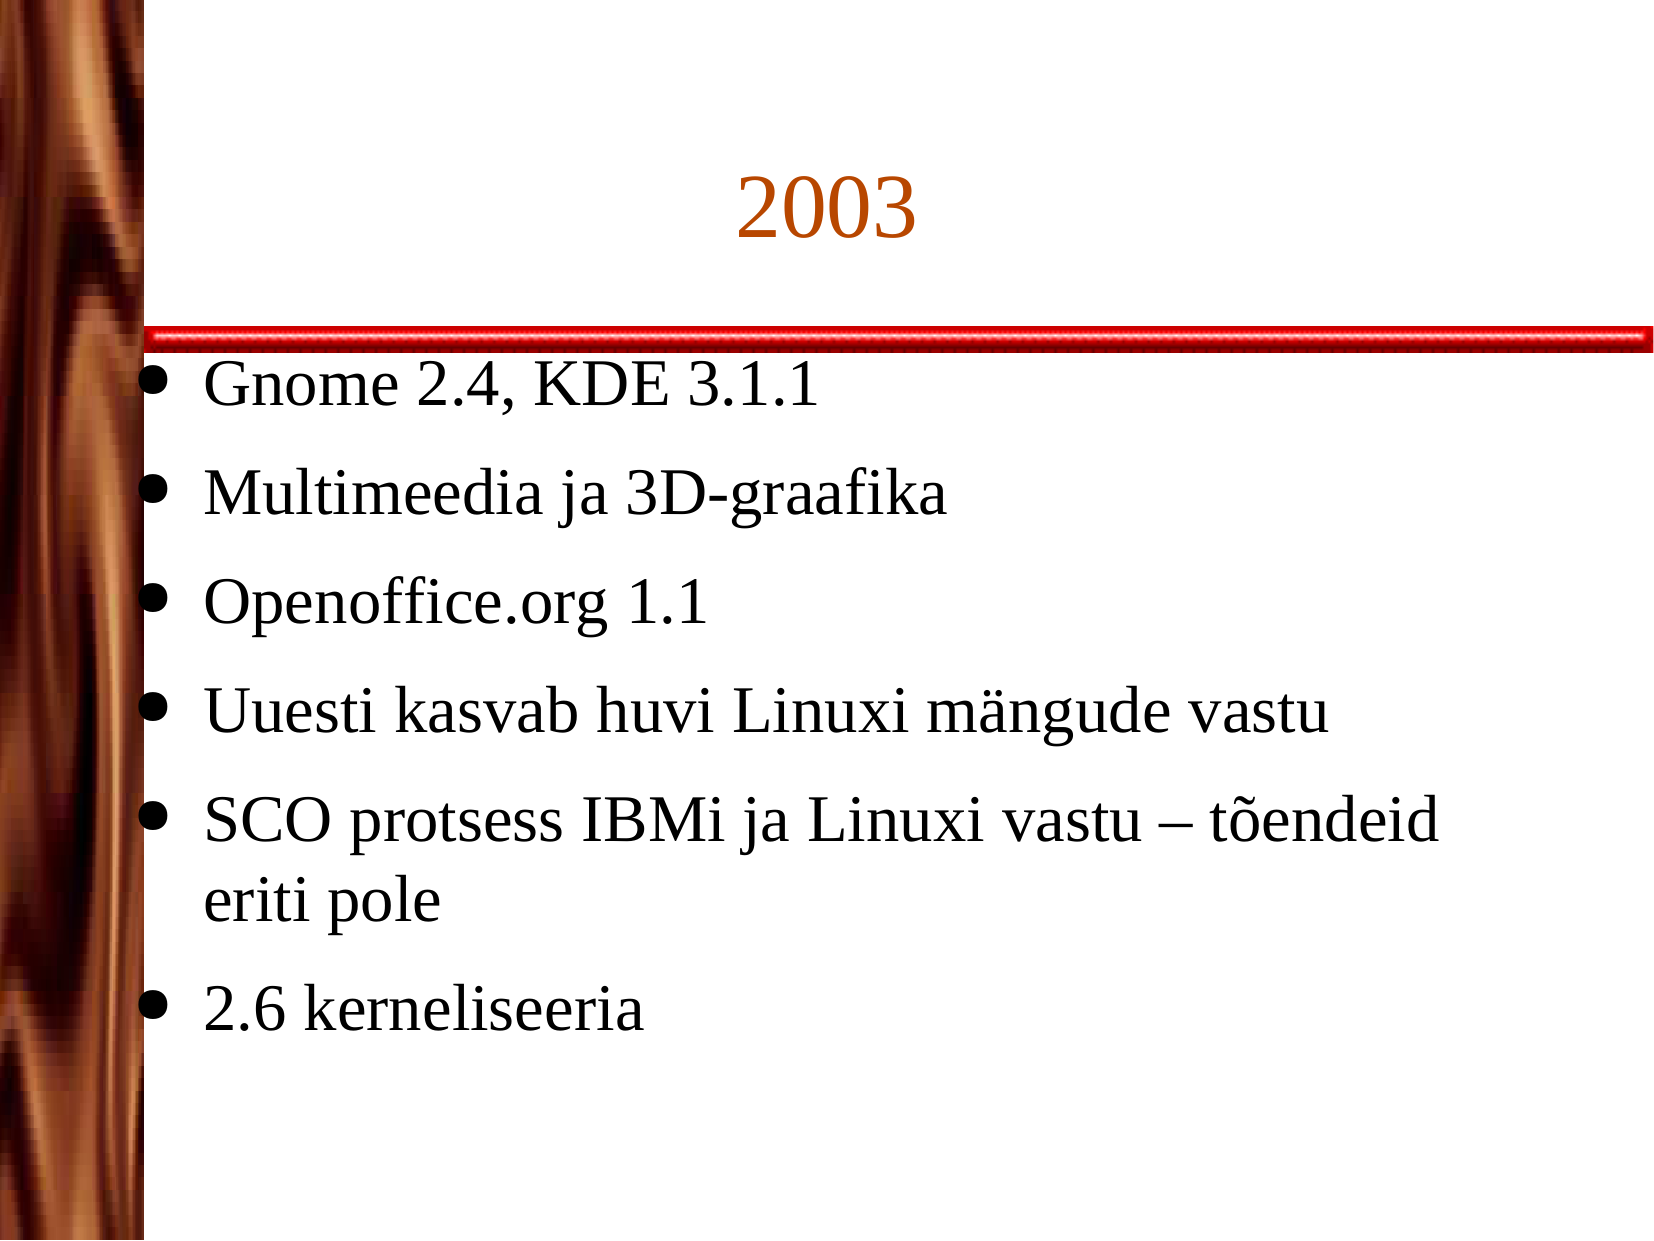

# 2003
Gnome 2.4, KDE 3.1.1
Multimeedia ja 3D-graafika
Openoffice.org 1.1
Uuesti kasvab huvi Linuxi mängude vastu
SCO protsess IBMi ja Linuxi vastu – tõendeid eriti pole
2.6 kerneliseeria